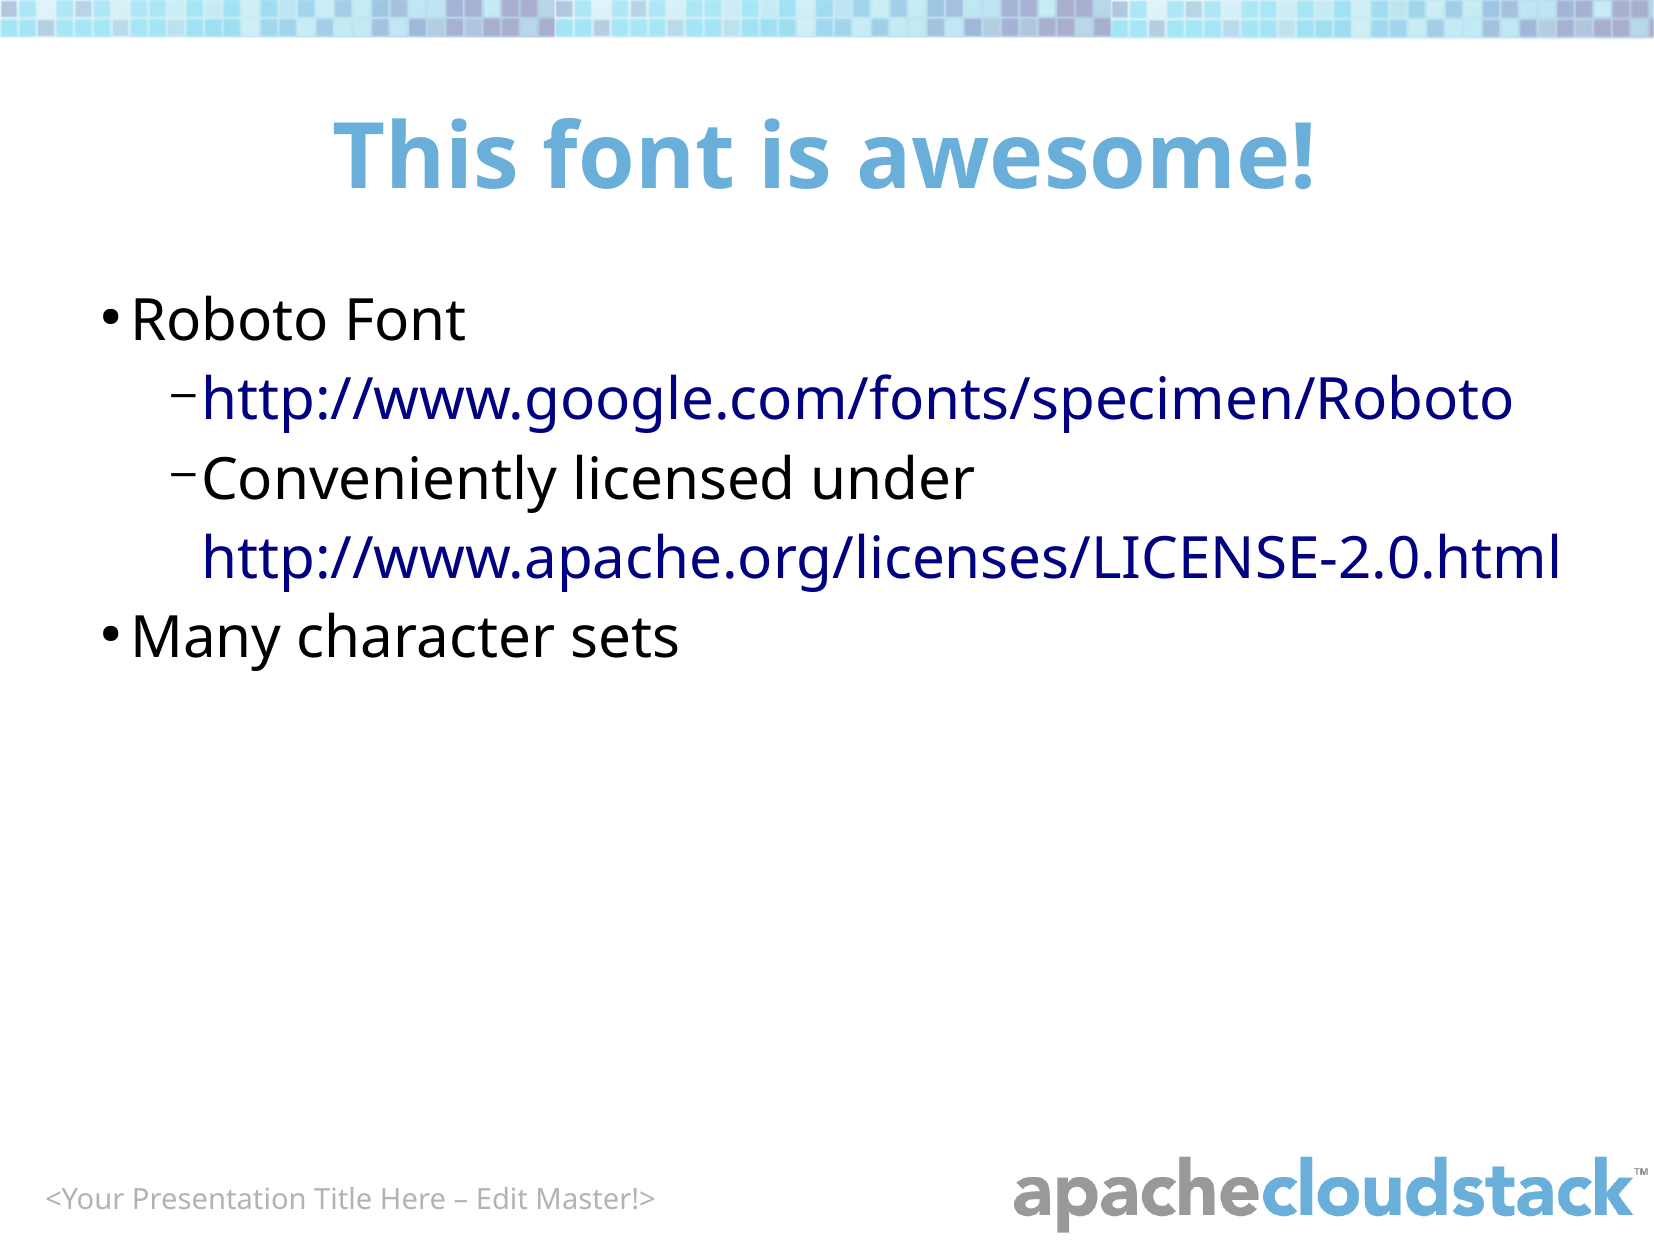

# This font is awesome!
Roboto Font
http://www.google.com/fonts/specimen/Roboto
Conveniently licensed under http://www.apache.org/licenses/LICENSE-2.0.html
Many character sets